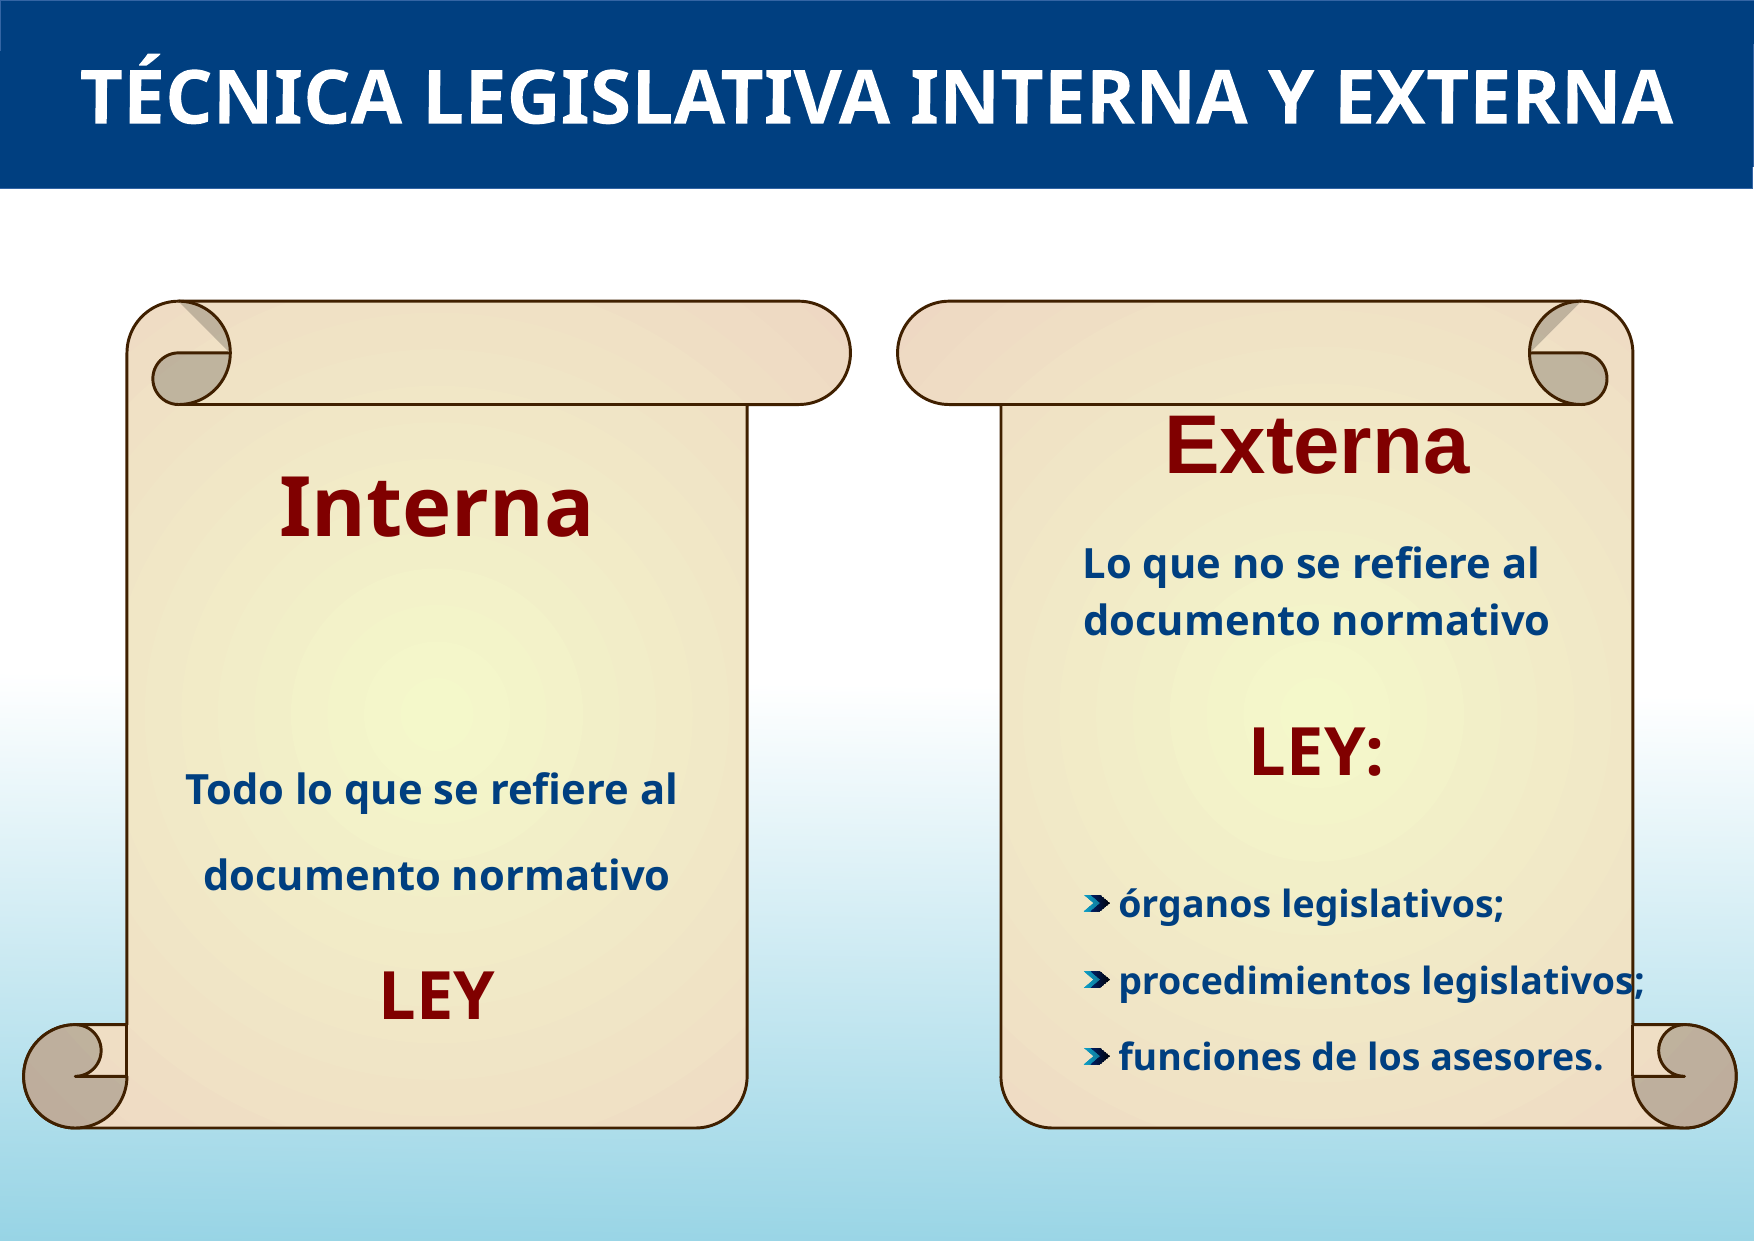

TÉCNICA LEGISLATIVA INTERNA Y EXTERNA
Interna
Todo lo que se refiere al
documento normativo
LEY
Externa
Lo que no se refiere al
documento normativo
LEY:
órganos legislativos;
procedimientos legislativos;
funciones de los asesores.